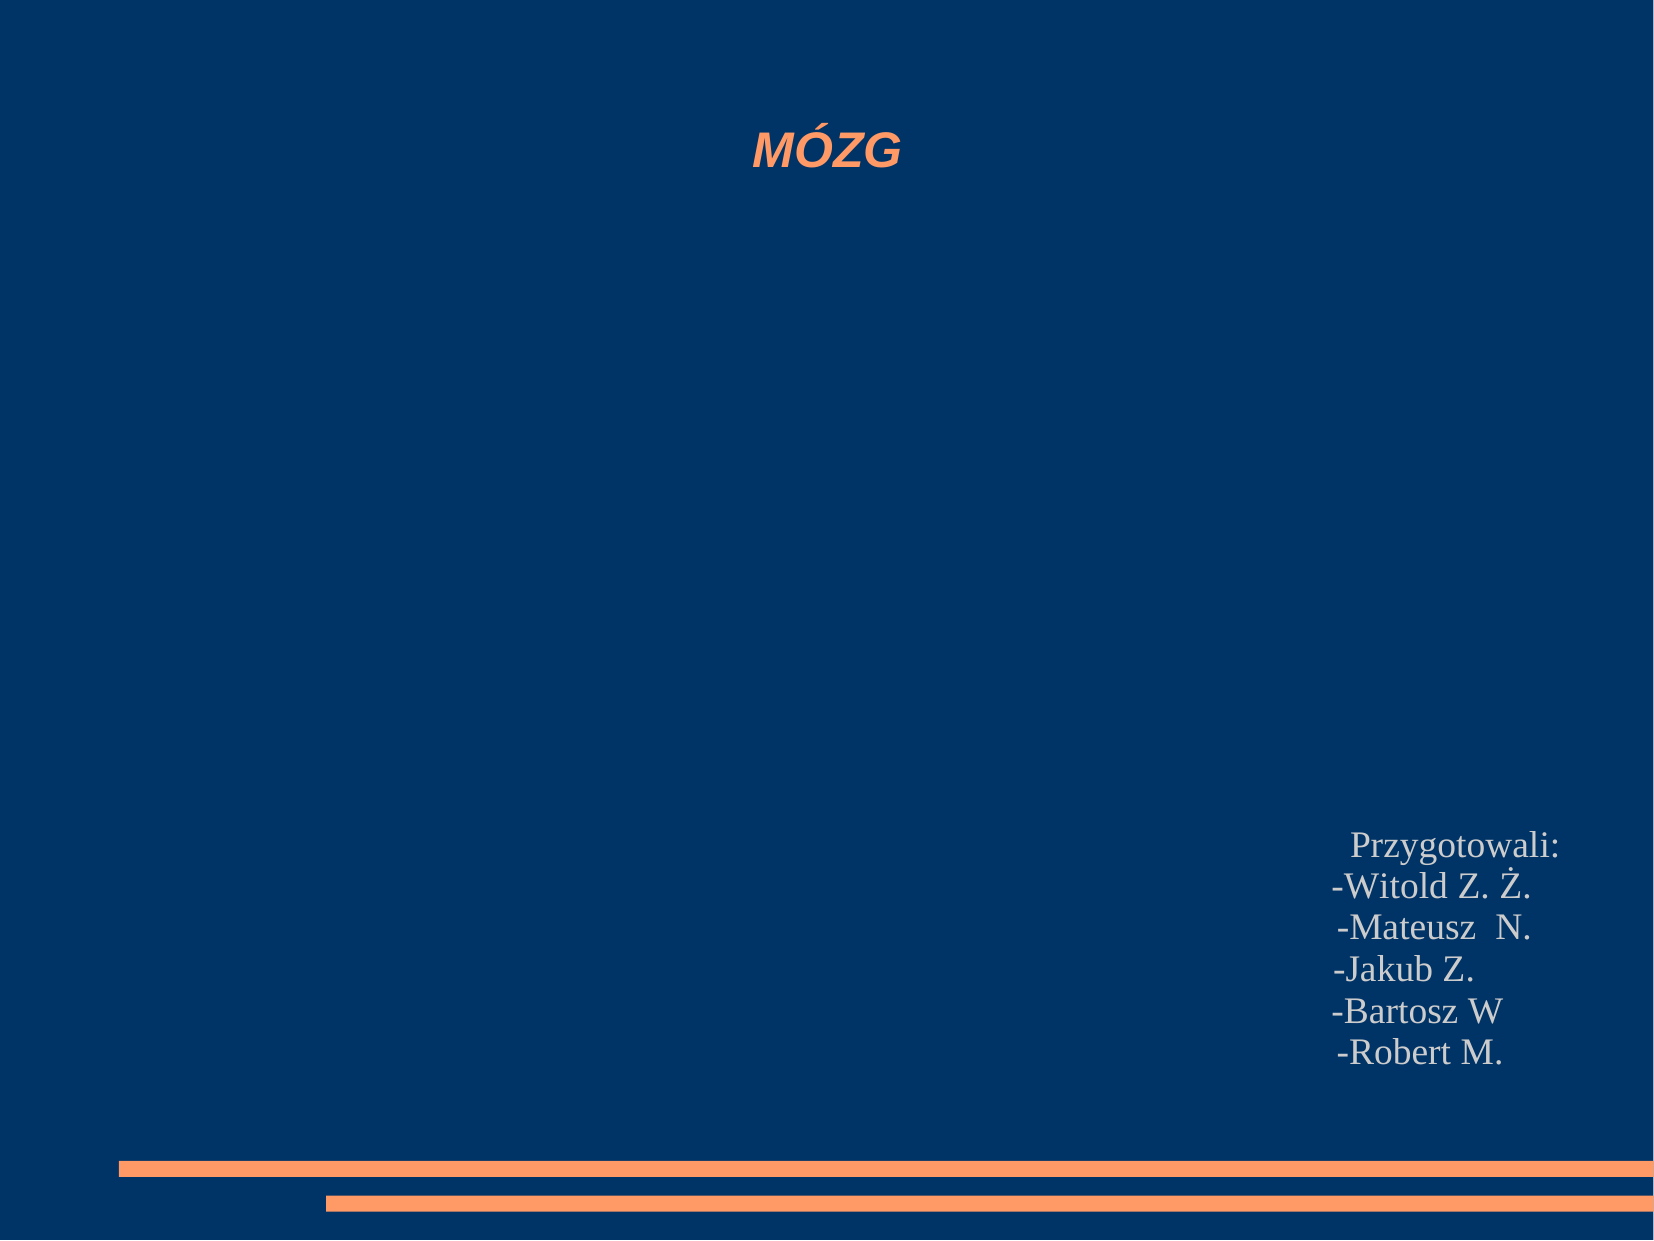

# MÓZG
Przygotowali:
-Witold Z. Ż.
-Mateusz N.
-Jakub Z.
-Bartosz W
-Robert M.